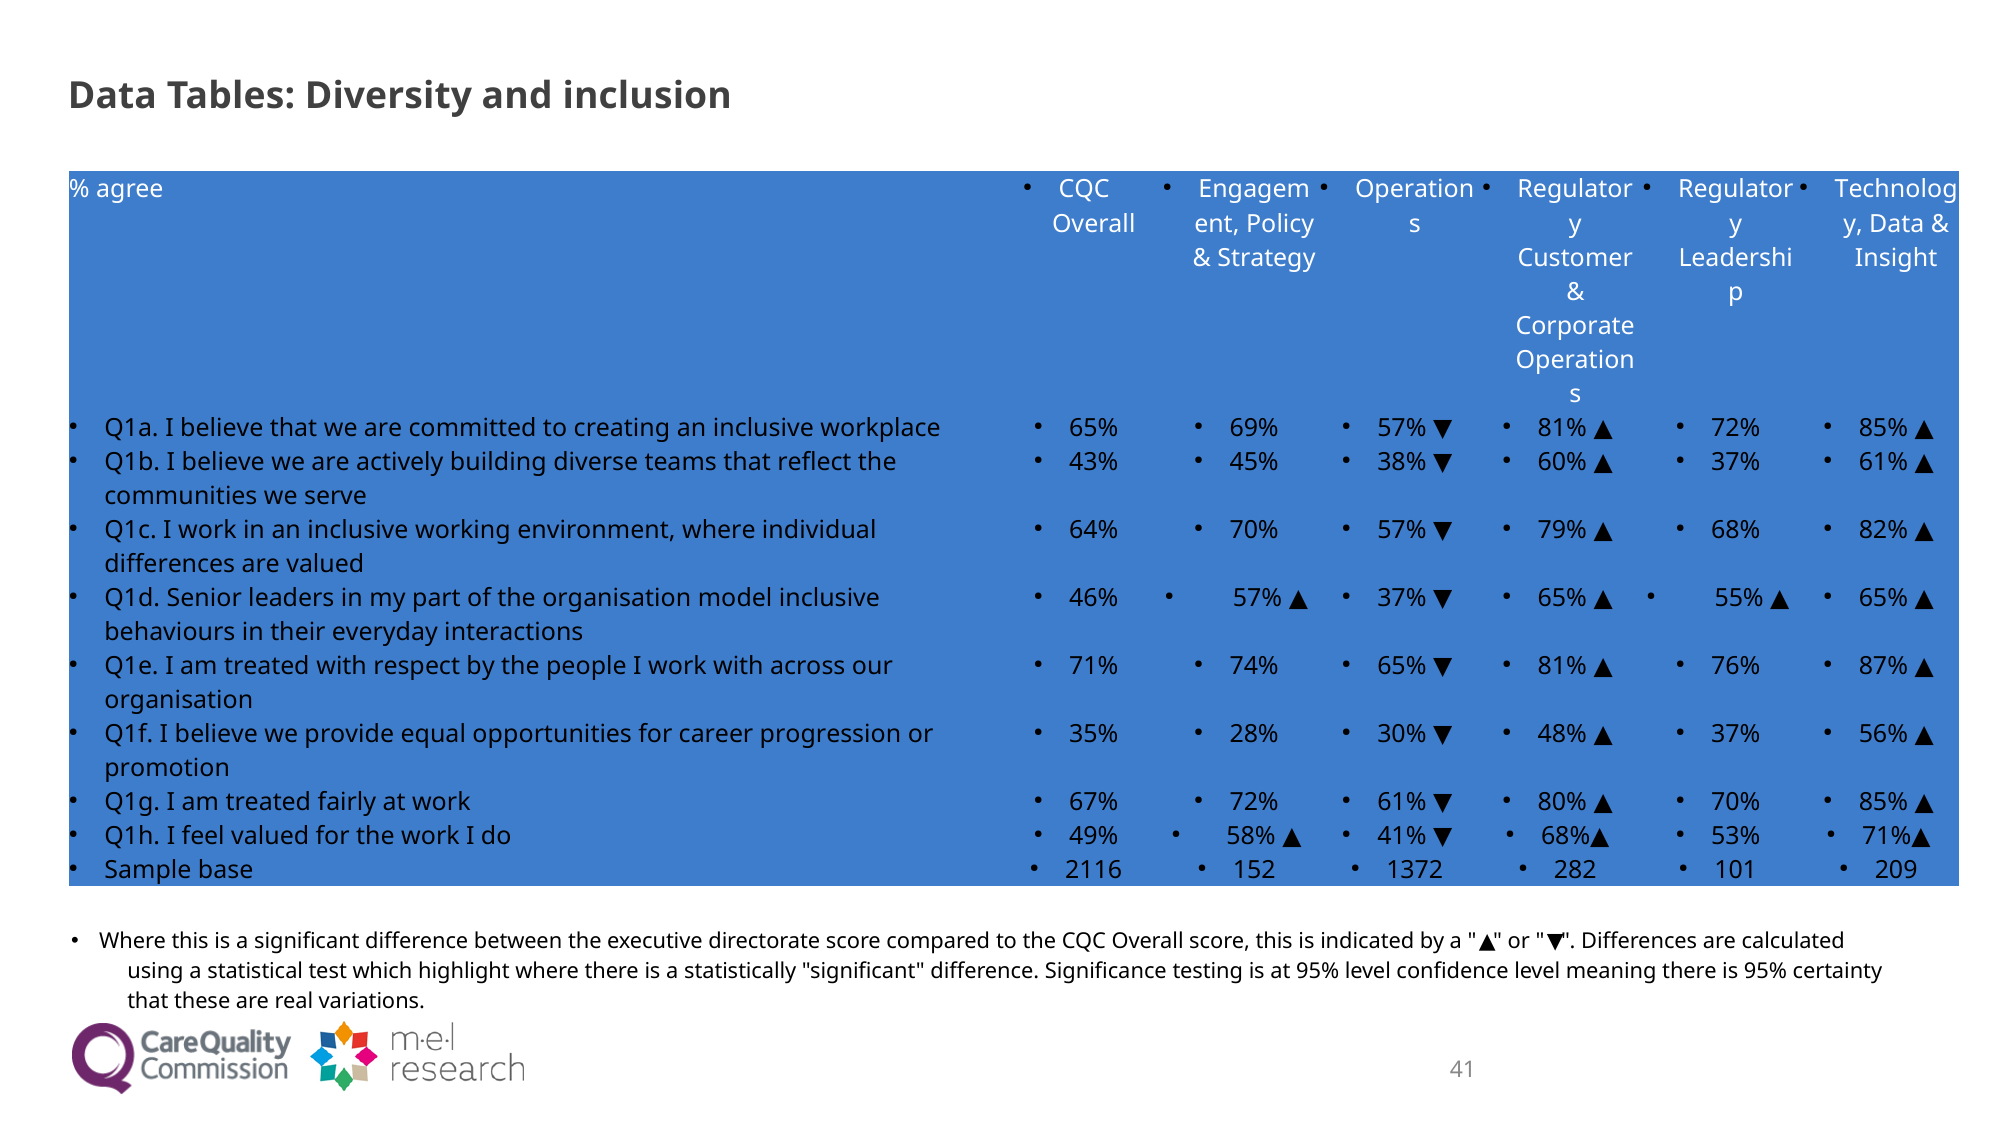

# Data Tables: Diversity and inclusion
| % agree | CQC Overall | Engagement, Policy & Strategy | Operations | Regulatory Customer & Corporate Operations | Regulatory Leadership | Technology, Data & Insight |
| --- | --- | --- | --- | --- | --- | --- |
| Q1a. I believe that we are committed to creating an inclusive workplace | 65% | 69% | 57% ▼ | 81% ▲ | 72% | 85% ▲ |
| Q1b. I believe we are actively building diverse teams that reflect the communities we serve | 43% | 45% | 38% ▼ | 60% ▲ | 37% | 61% ▲ |
| Q1c. I work in an inclusive working environment, where individual differences are valued | 64% | 70% | 57% ▼ | 79% ▲ | 68% | 82% ▲ |
| Q1d. Senior leaders in my part of the organisation model inclusive behaviours in their everyday interactions | 46% | 57% ▲ | 37% ▼ | 65% ▲ | 55% ▲ | 65% ▲ |
| Q1e. I am treated with respect by the people I work with across our organisation | 71% | 74% | 65% ▼ | 81% ▲ | 76% | 87% ▲ |
| Q1f. I believe we provide equal opportunities for career progression or promotion | 35% | 28% | 30% ▼ | 48% ▲ | 37% | 56% ▲ |
| Q1g. I am treated fairly at work | 67% | 72% | 61% ▼ | 80% ▲ | 70% | 85% ▲ |
| Q1h. I feel valued for the work I do | 49% | 58% ▲ | 41% ▼ | 68%▲ | 53% | 71%▲ |
| Sample base | 2116 | 152 | 1372 | 282 | 101 | 209 |
Where this is a significant difference between the executive directorate score compared to the CQC Overall score, this is indicated by a "▲" or "▼". Differences are calculated using a statistical test which highlight where there is a statistically "significant" difference. Significance testing is at 95% level confidence level meaning there is 95% certainty that these are real variations.